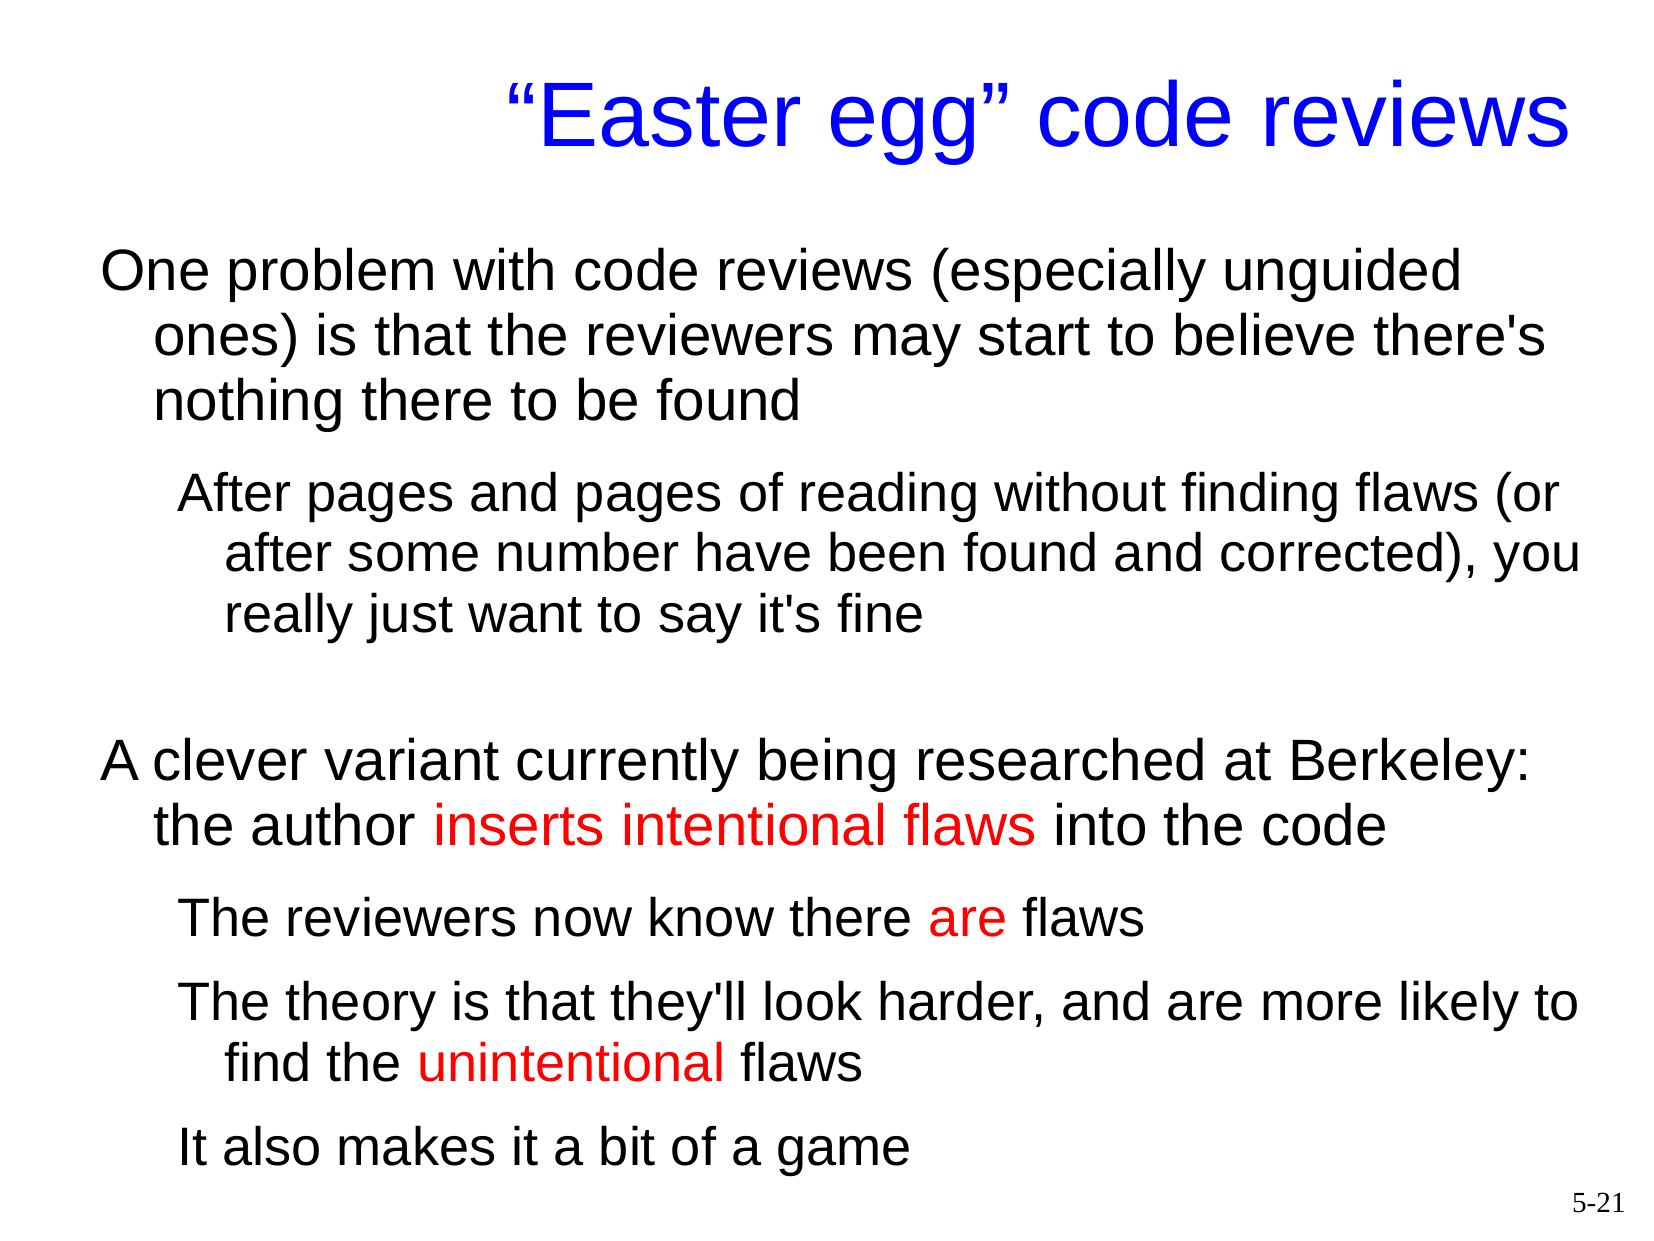

# “Easter egg” code reviews
One problem with code reviews (especially unguided ones) is that the reviewers may start to believe there's nothing there to be found
After pages and pages of reading without finding flaws (or after some number have been found and corrected), you really just want to say it's fine
A clever variant currently being researched at Berkeley: the author inserts intentional flaws into the code
The reviewers now know there are flaws
The theory is that they'll look harder, and are more likely to find the unintentional flaws
It also makes it a bit of a game